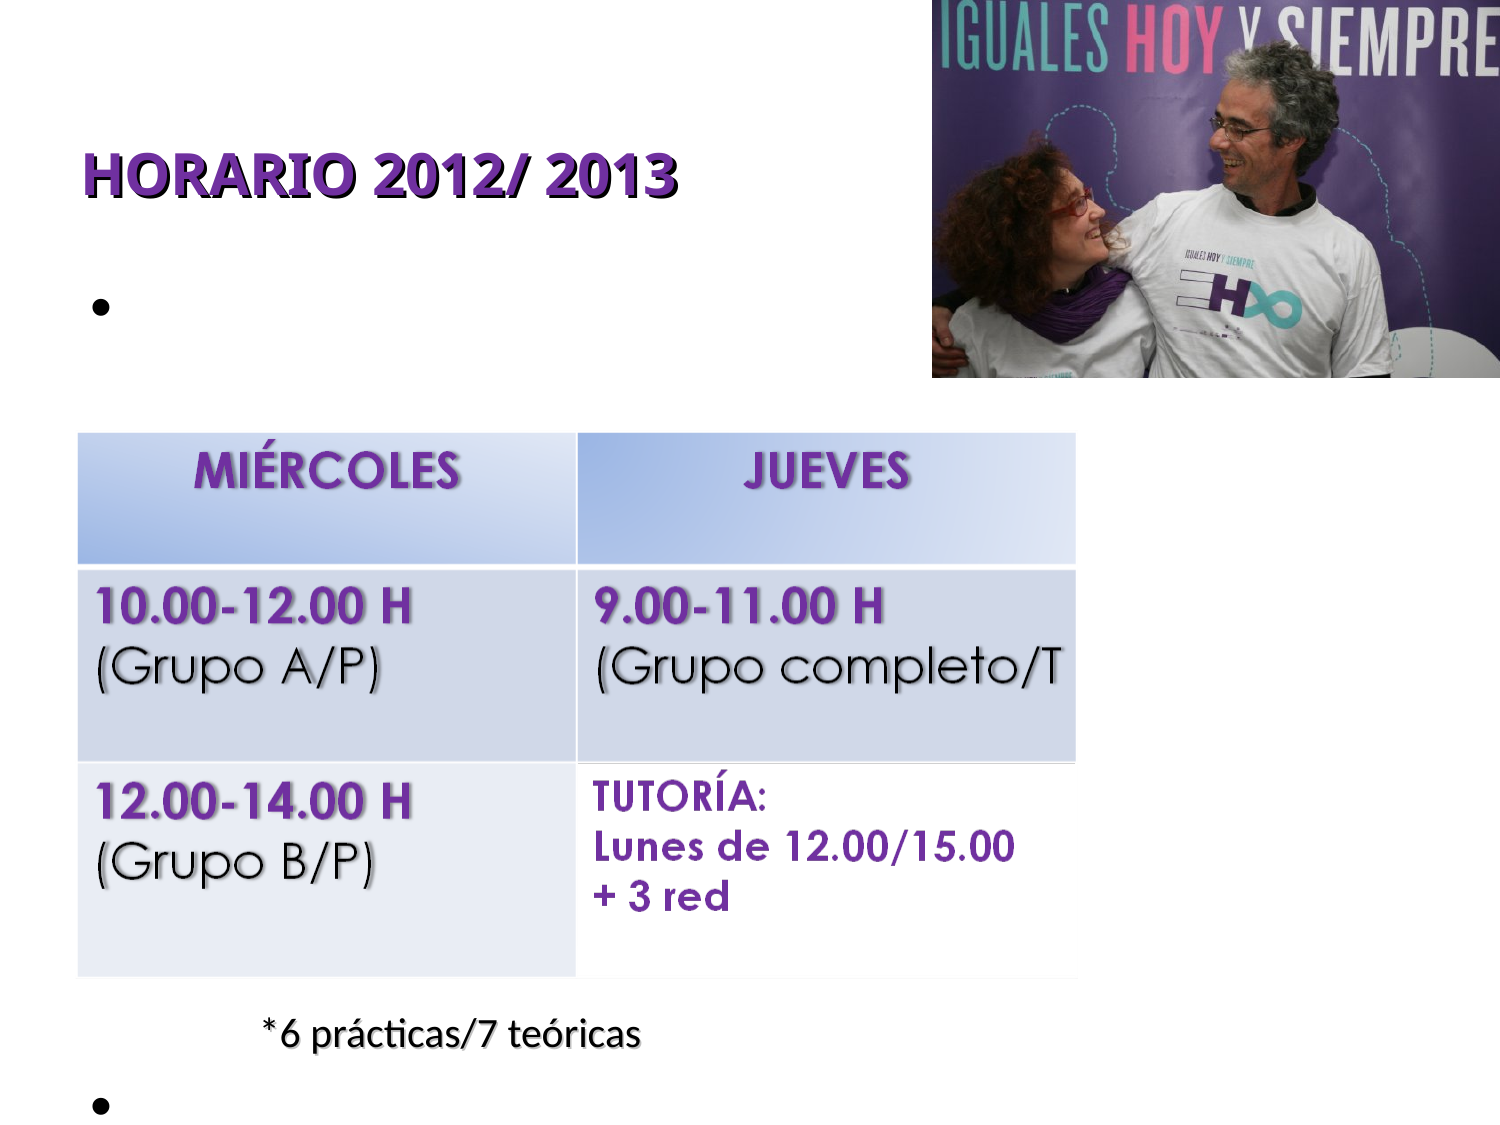

# HORARIO 2012/ 2013
*6 prácticas/7 teóricas